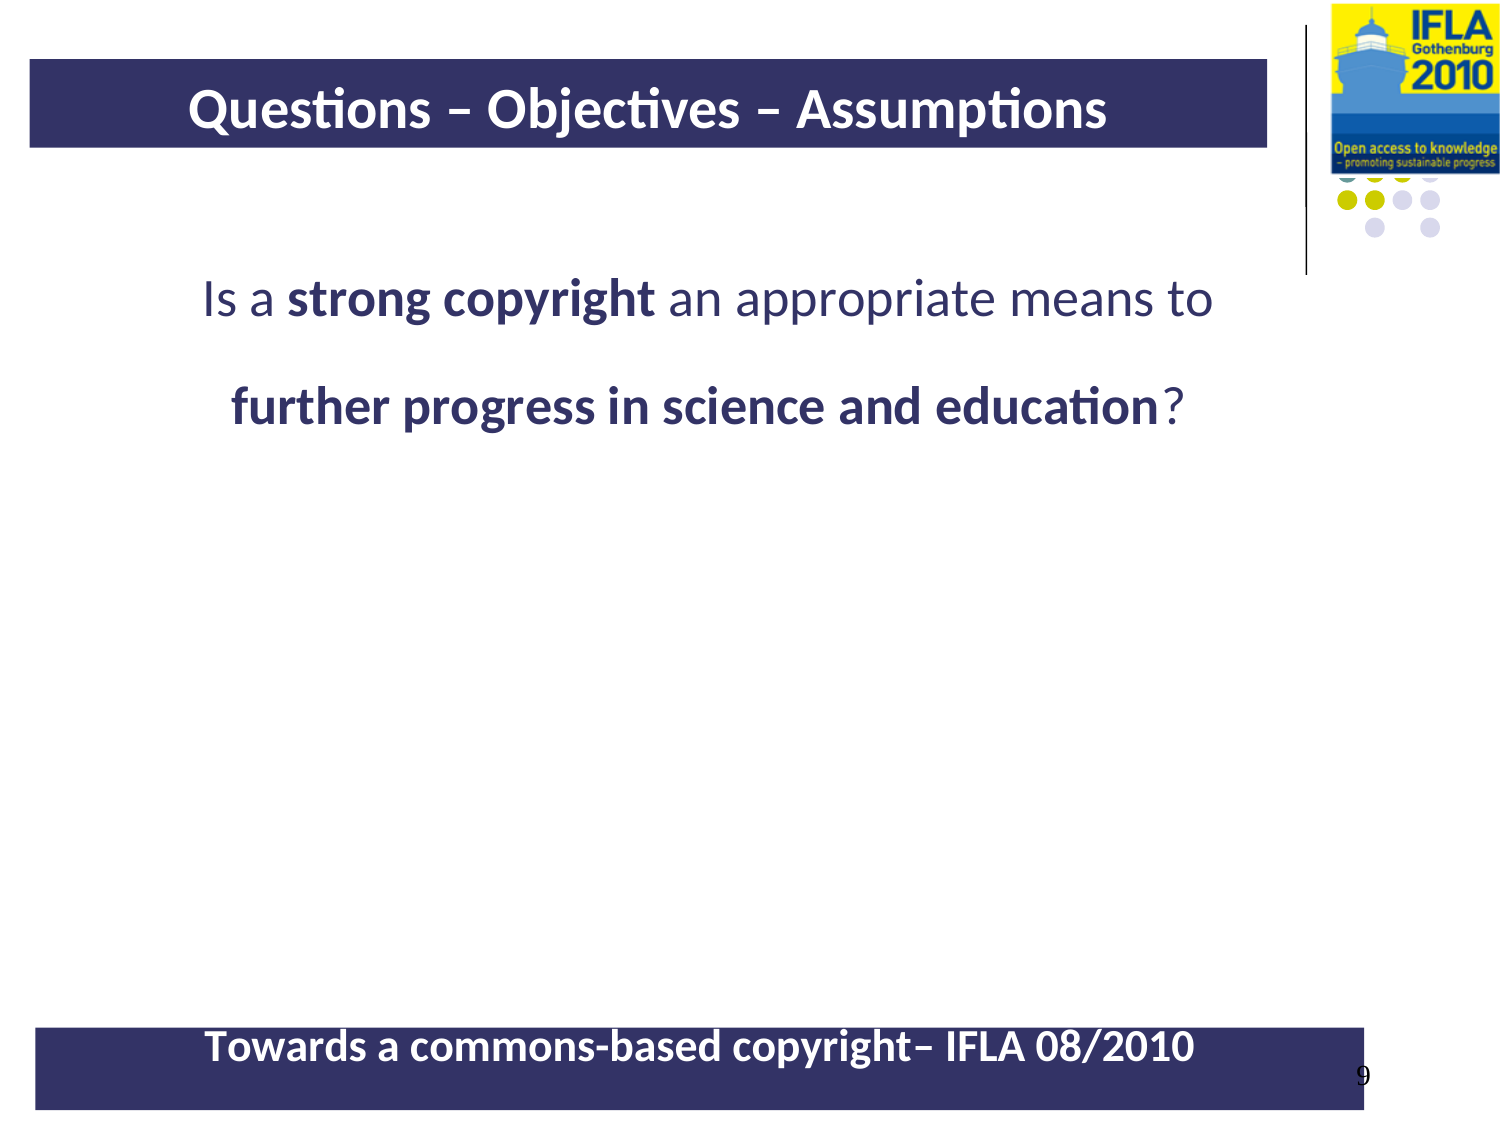

# Questions – Objectives – Assumptions
Is a strong copyright an appropriate means to further progress in science and education?